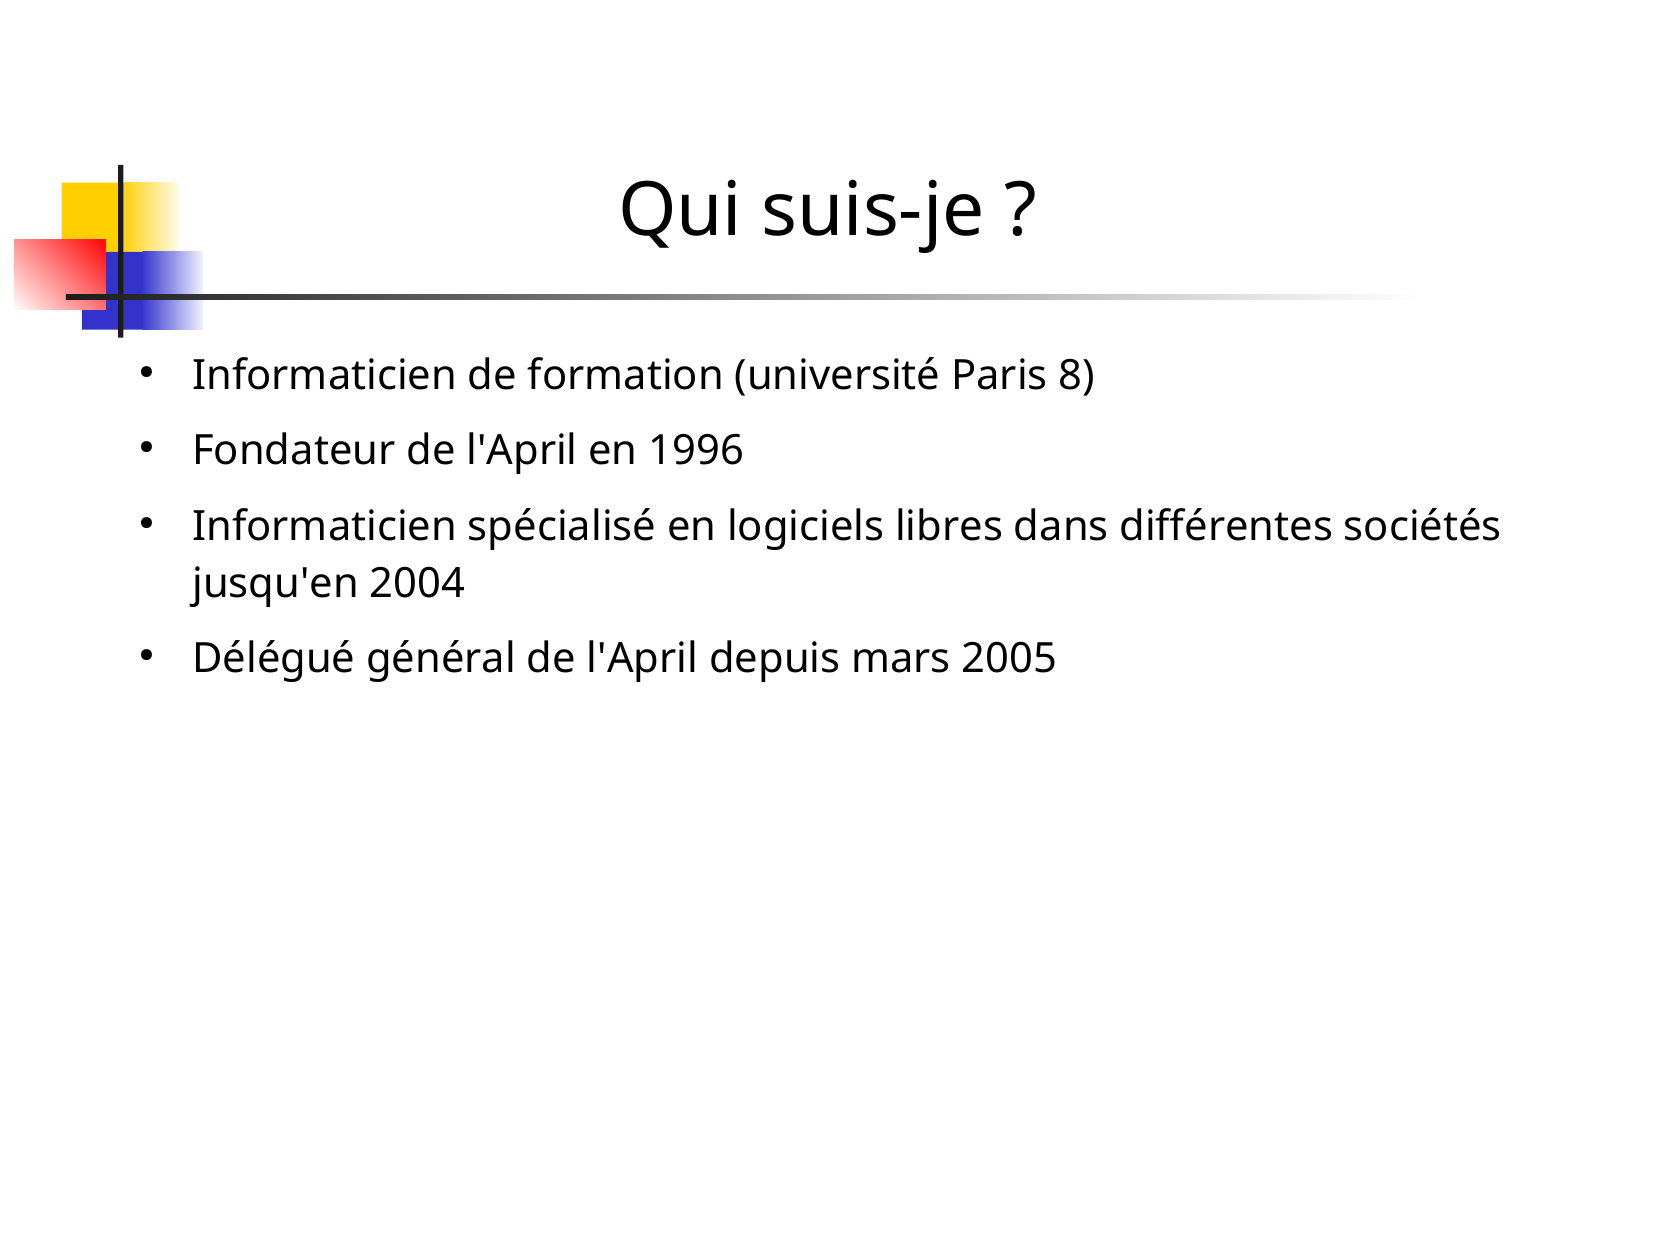

# Qui suis-je ?
Informaticien de formation (université Paris 8)
Fondateur de l'April en 1996
Informaticien spécialisé en logiciels libres dans différentes sociétés jusqu'en 2004
Délégué général de l'April depuis mars 2005